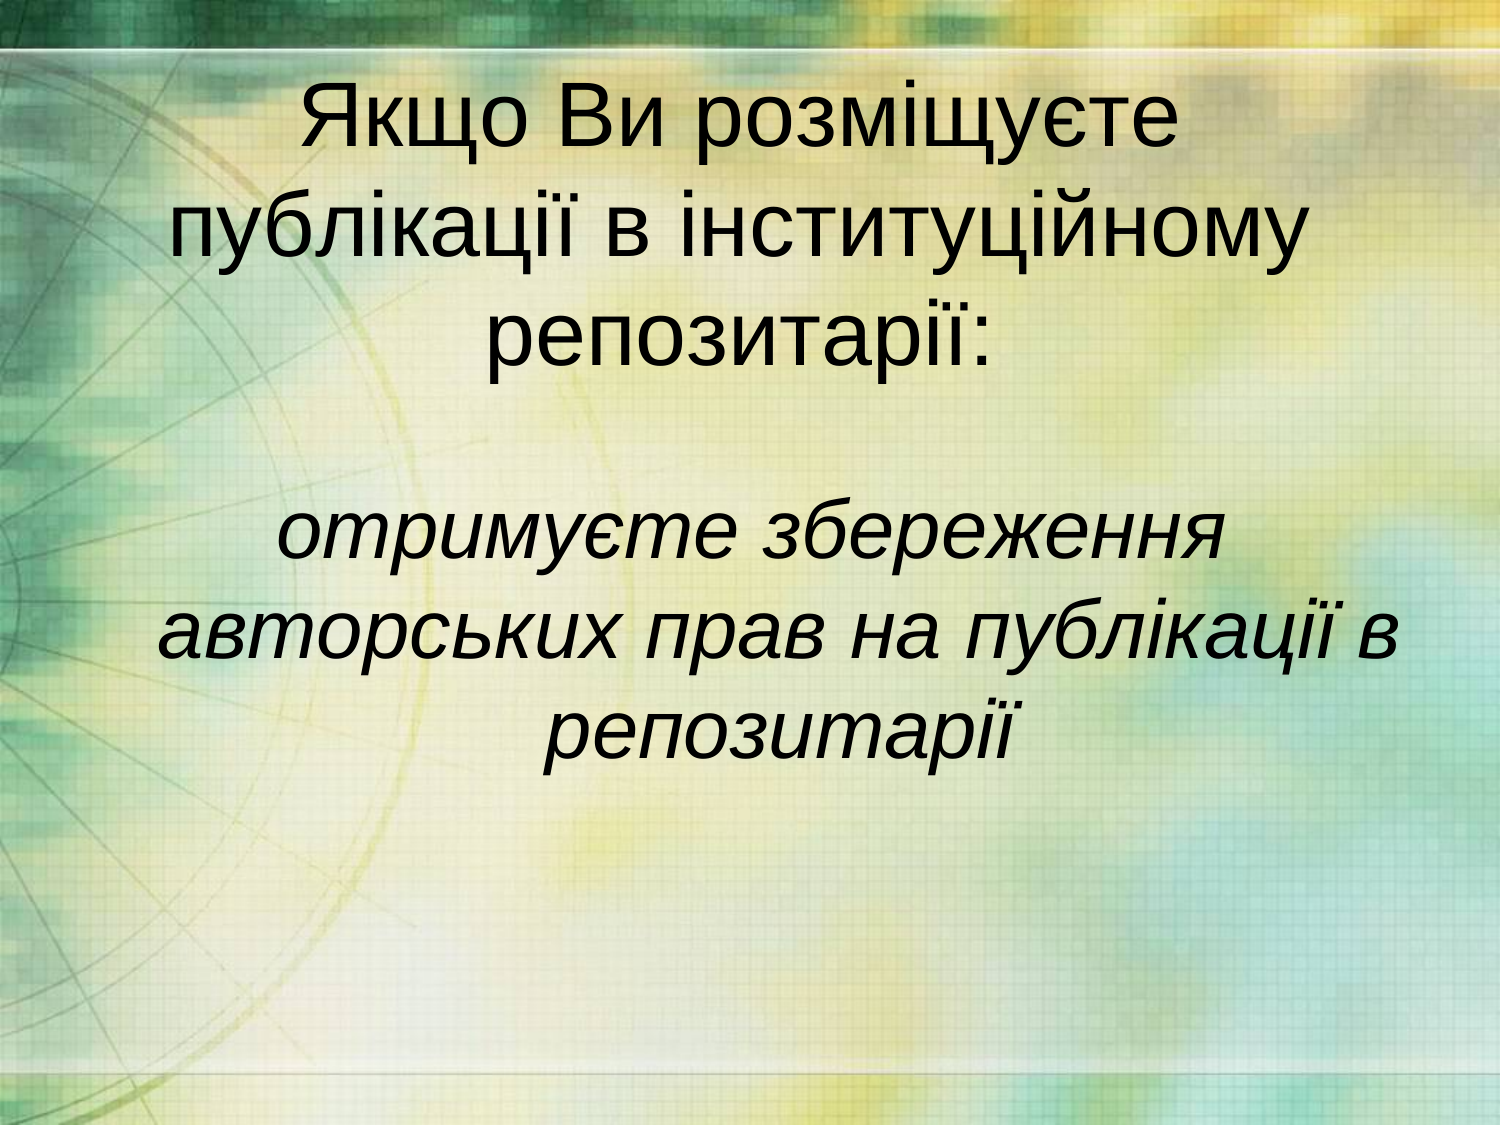

# Якщо Ви розміщуєте публікації в інституційному репозитарії:
отримуєте збереження авторських прав на публікації в репозитарії